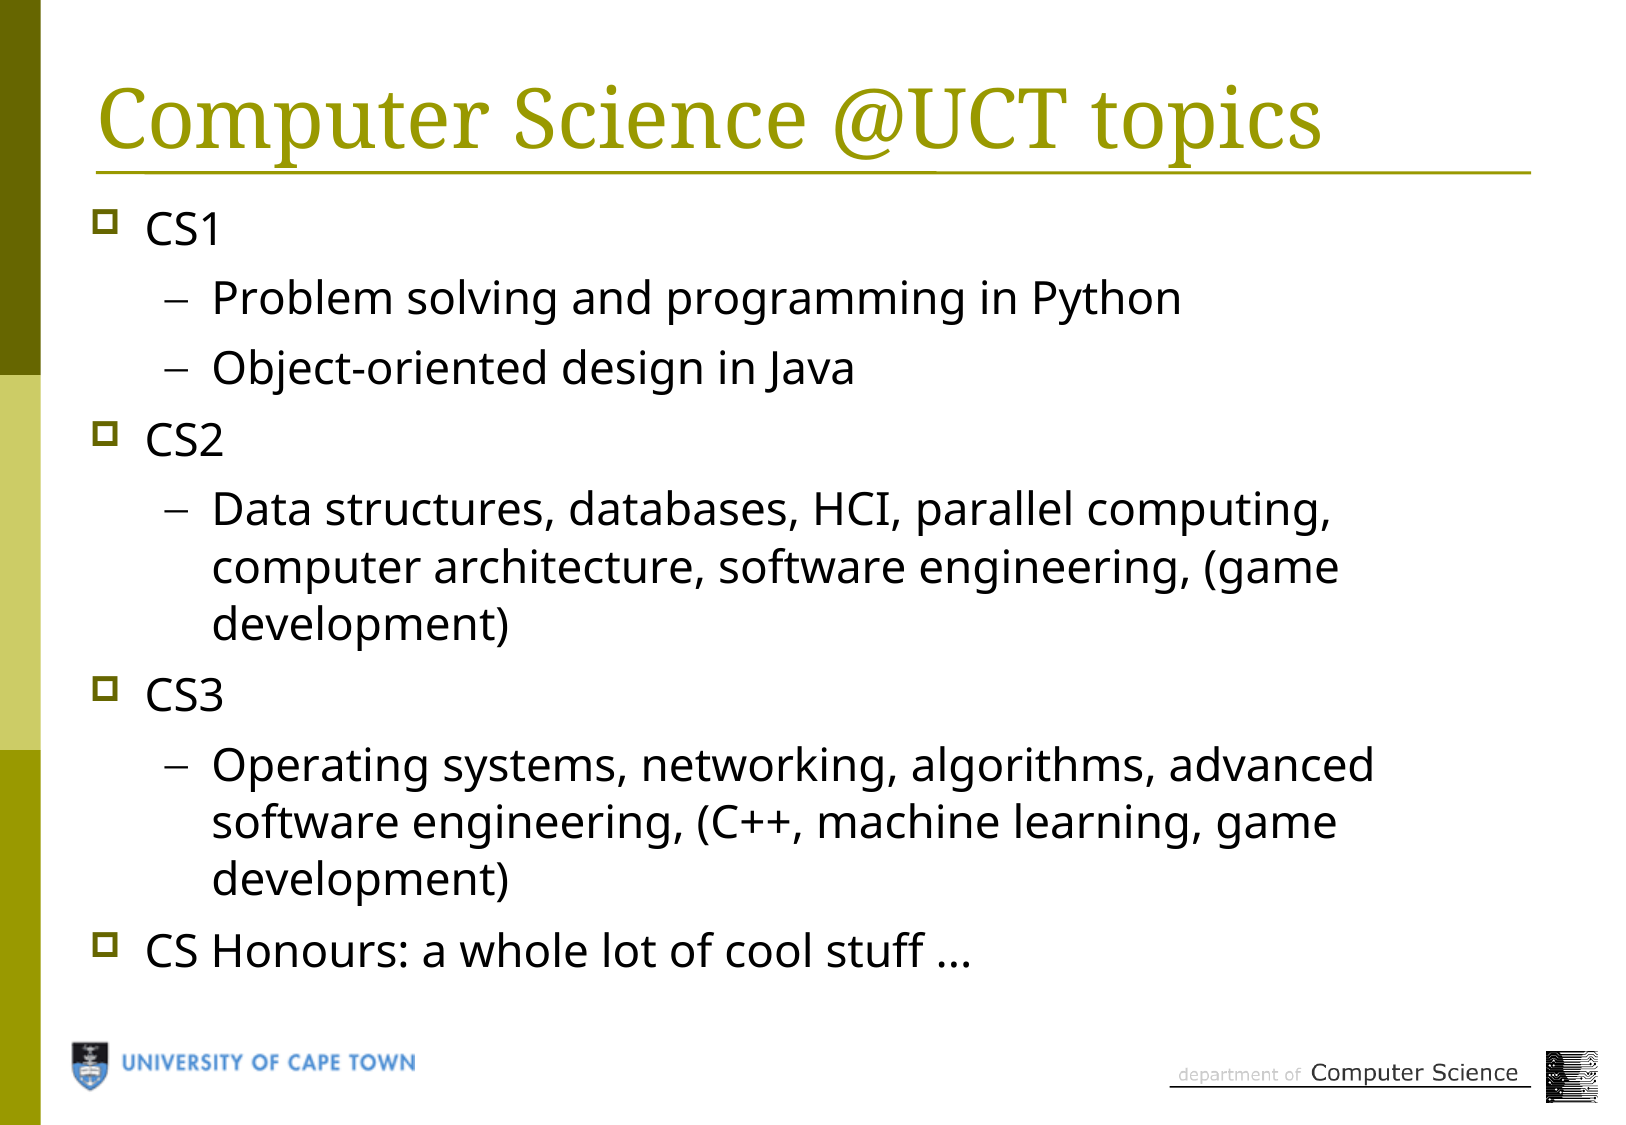

# Computer Science @UCT topics
CS1
Problem solving and programming in Python
Object-oriented design in Java
CS2
Data structures, databases, HCI, parallel computing, computer architecture, software engineering, (game development)
CS3
Operating systems, networking, algorithms, advanced software engineering, (C++, machine learning, game development)
CS Honours: a whole lot of cool stuff ...